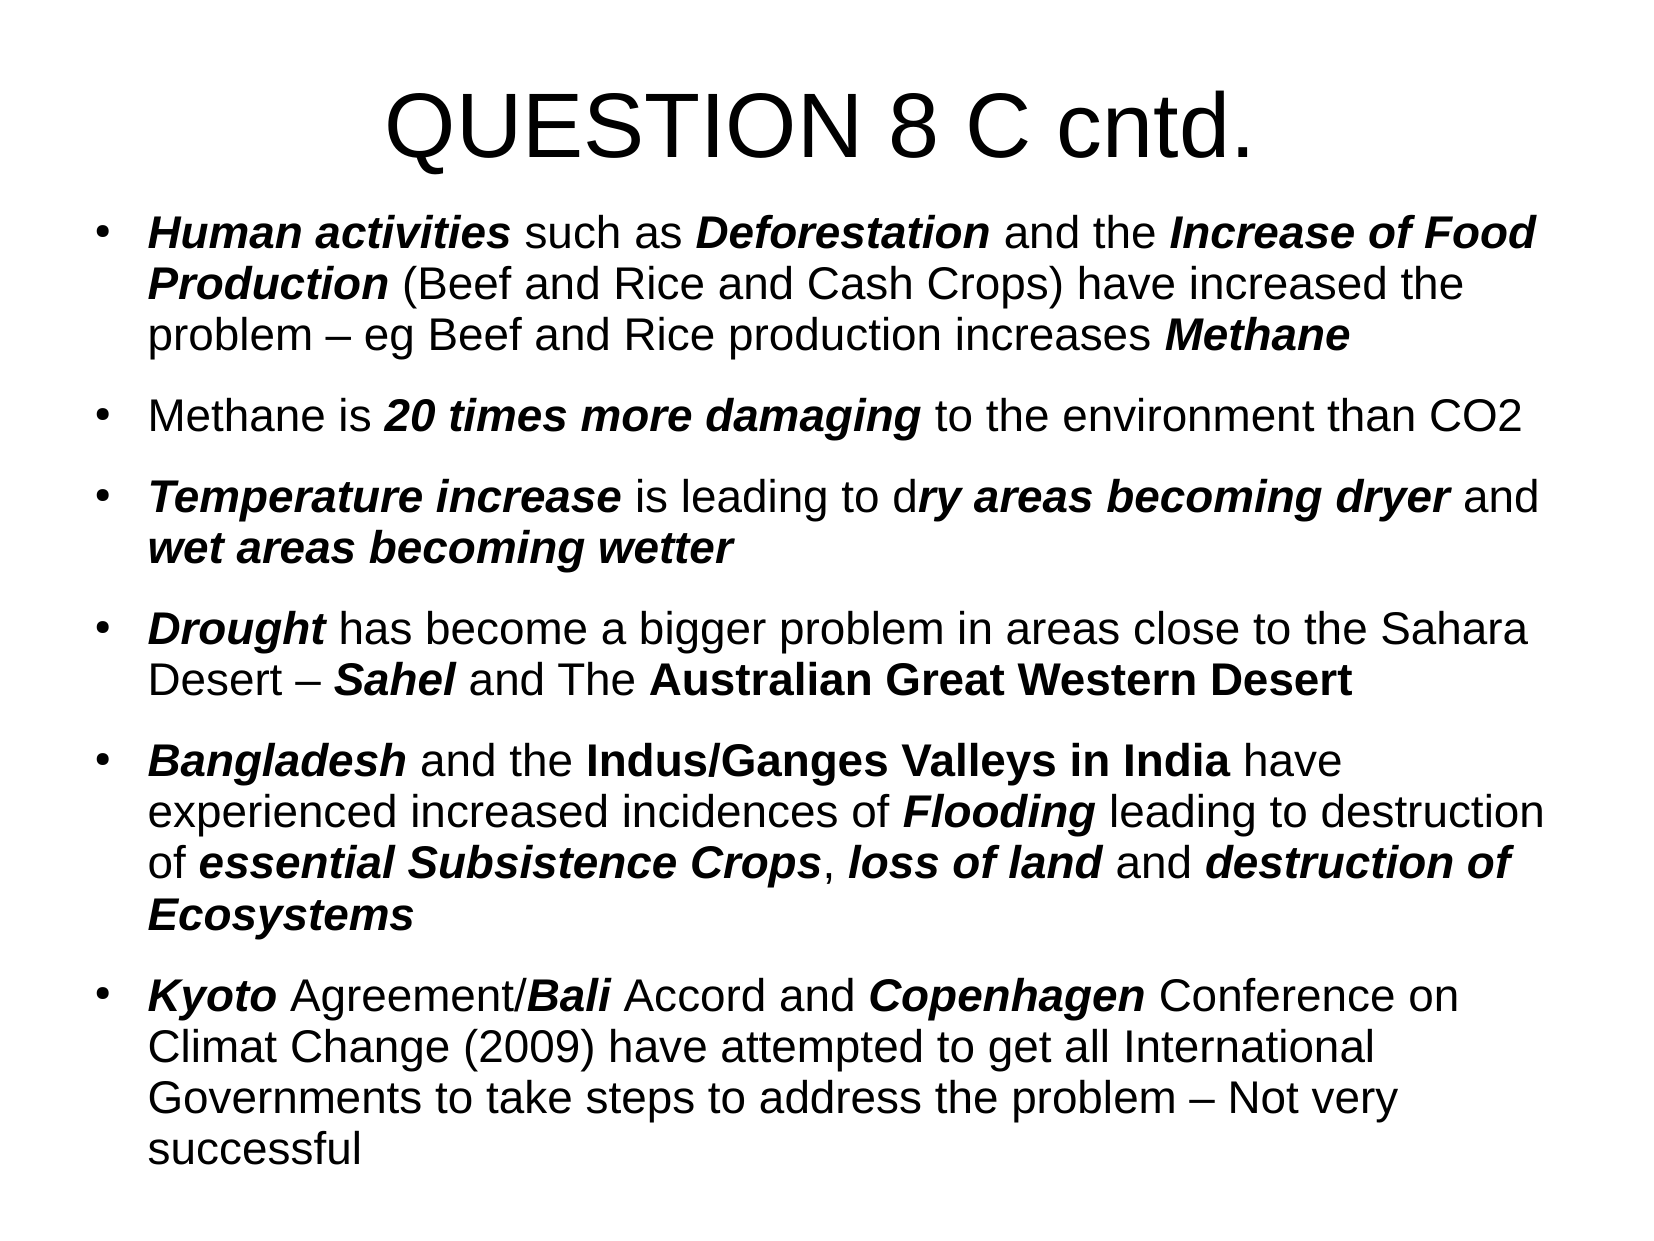

# QUESTION 8 C cntd.
Human activities such as Deforestation and the Increase of Food Production (Beef and Rice and Cash Crops) have increased the problem – eg Beef and Rice production increases Methane
Methane is 20 times more damaging to the environment than CO2
Temperature increase is leading to dry areas becoming dryer and wet areas becoming wetter
Drought has become a bigger problem in areas close to the Sahara Desert – Sahel and The Australian Great Western Desert
Bangladesh and the Indus/Ganges Valleys in India have experienced increased incidences of Flooding leading to destruction of essential Subsistence Crops, loss of land and destruction of Ecosystems
Kyoto Agreement/Bali Accord and Copenhagen Conference on Climat Change (2009) have attempted to get all International Governments to take steps to address the problem – Not very successful